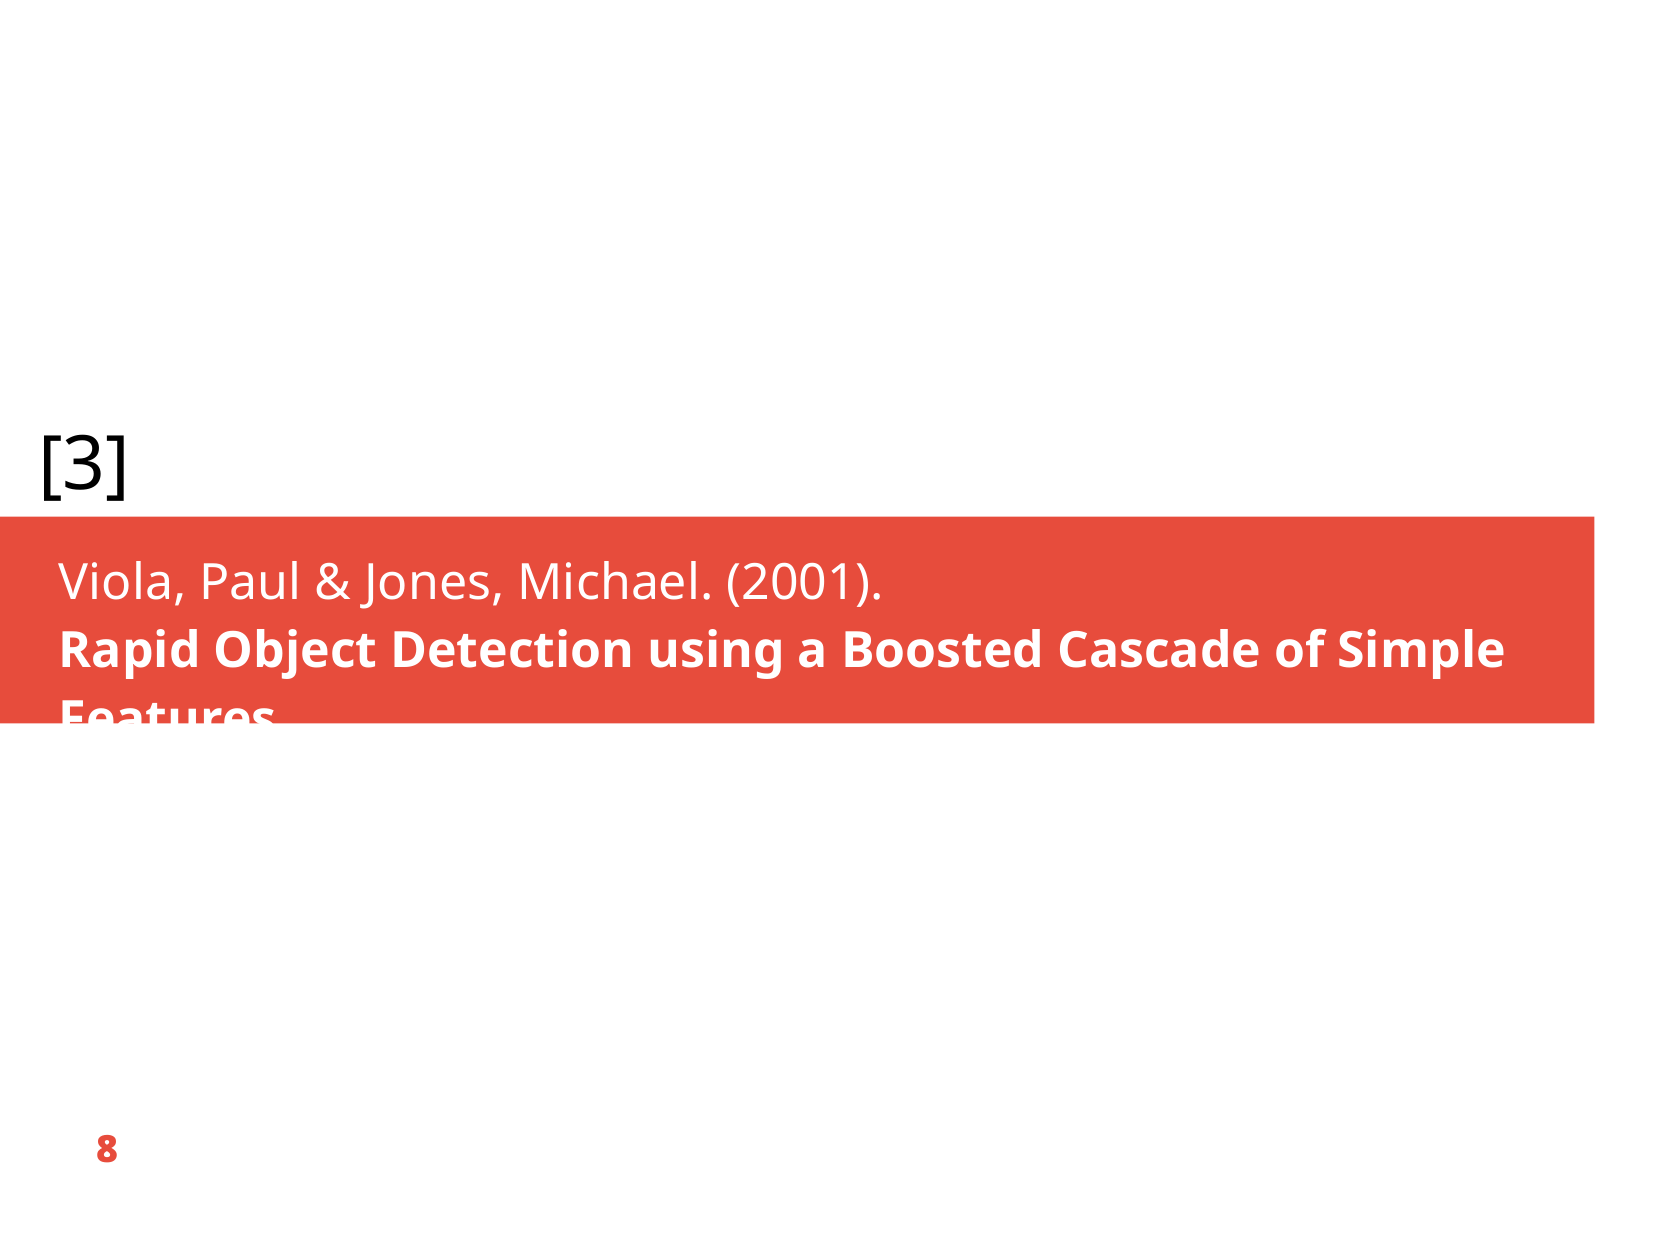

[3]
# Viola, Paul & Jones, Michael. (2001). Rapid Object Detection using a Boosted Cascade of Simple Features.
8